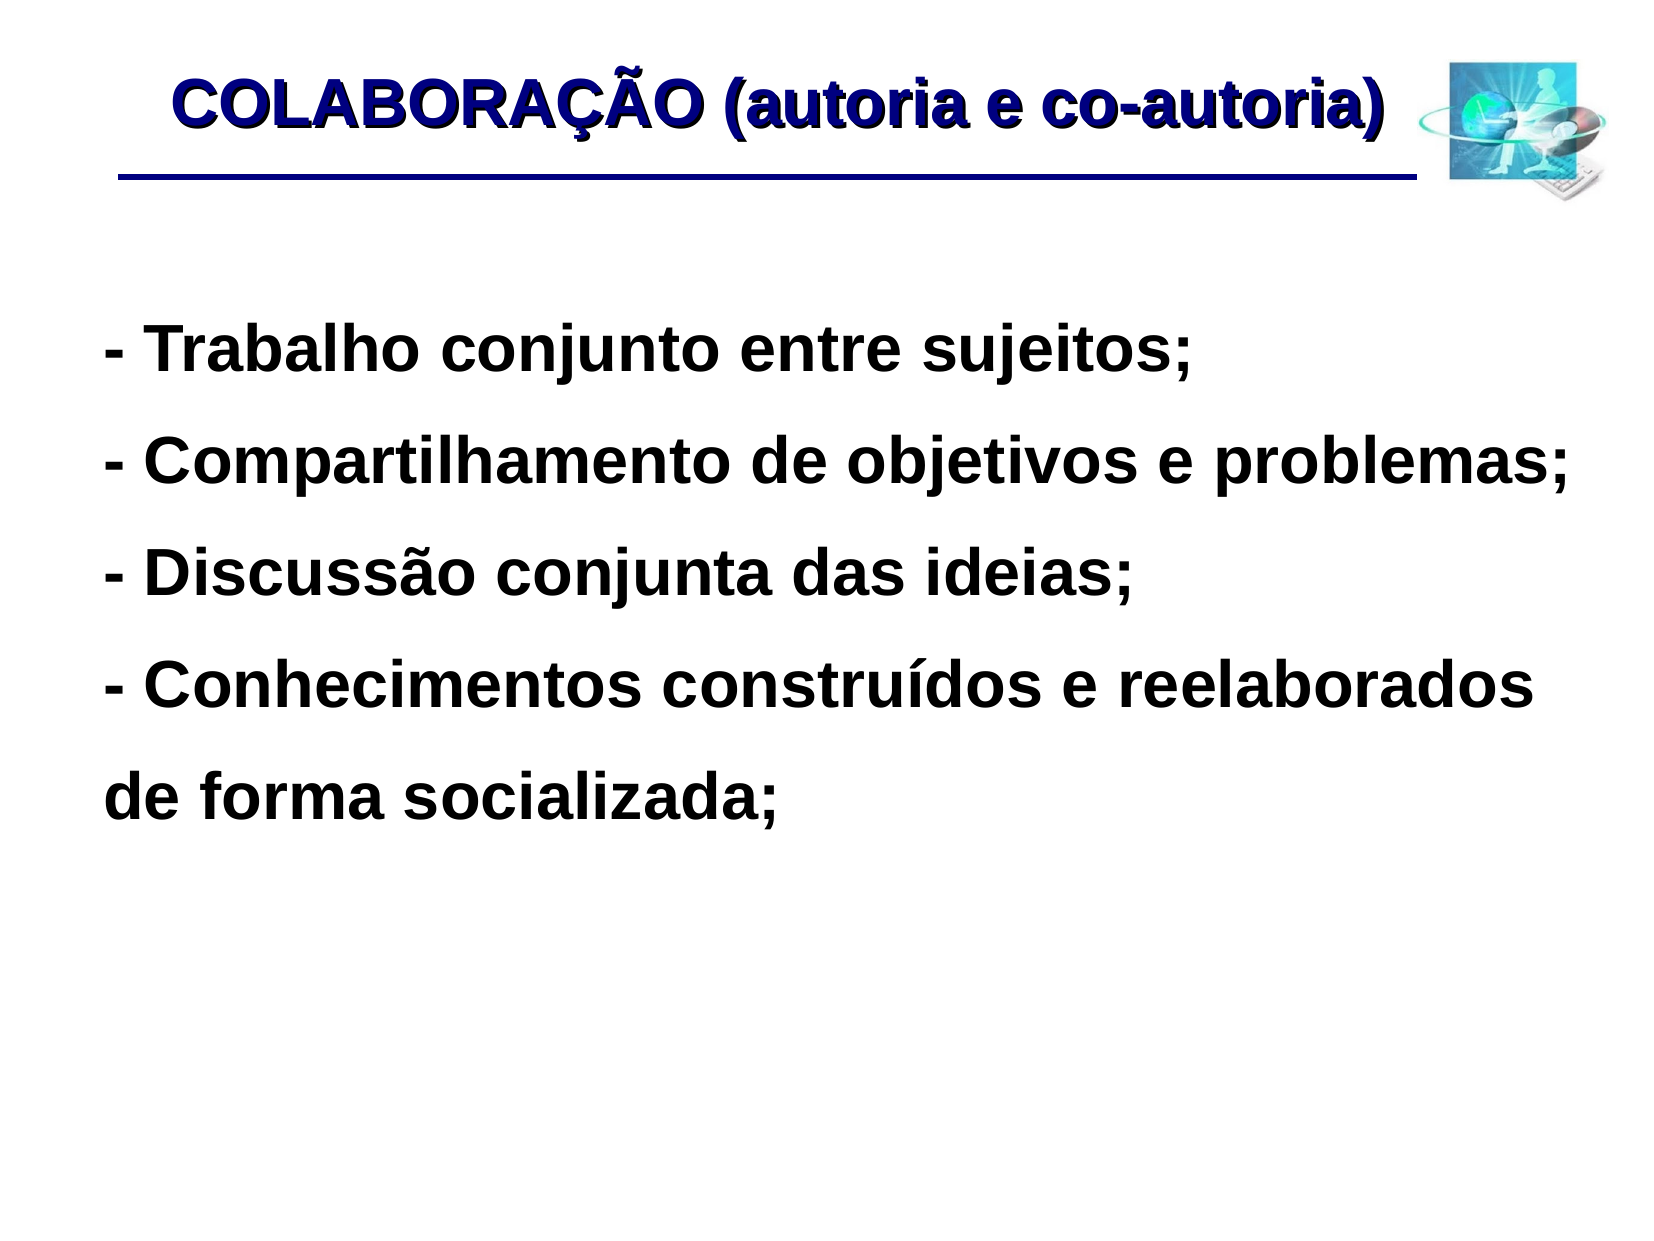

COLABORAÇÃO (autoria e co-autoria)
- Trabalho conjunto entre sujeitos;
- Compartilhamento de objetivos e problemas;
- Discussão conjunta das ideias;
- Conhecimentos construídos e reelaborados de forma socializada;